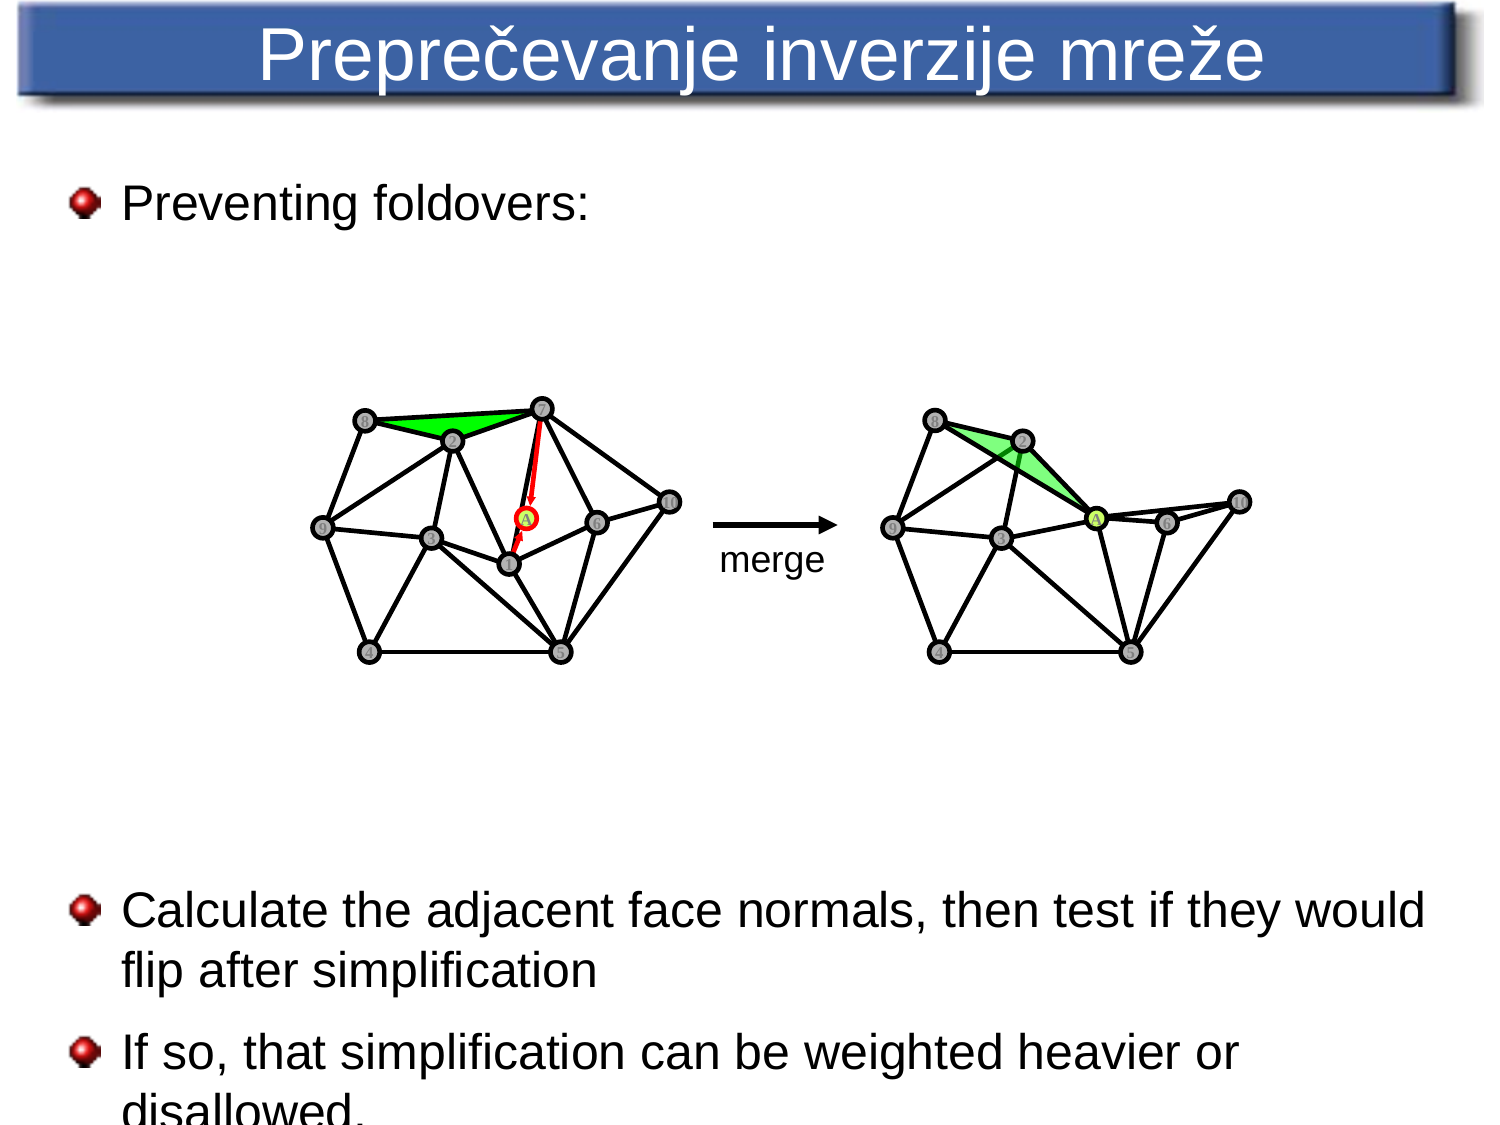

# Preprečevanje inverzije mreže
Preventing foldovers:
Calculate the adjacent face normals, then test if they would flip after simplification
If so, that simplification can be weighted heavier or disallowed.
7
8
2
10
A
6
9
3
4
5
8
2
10
A
6
9
merge
3
1
4
5